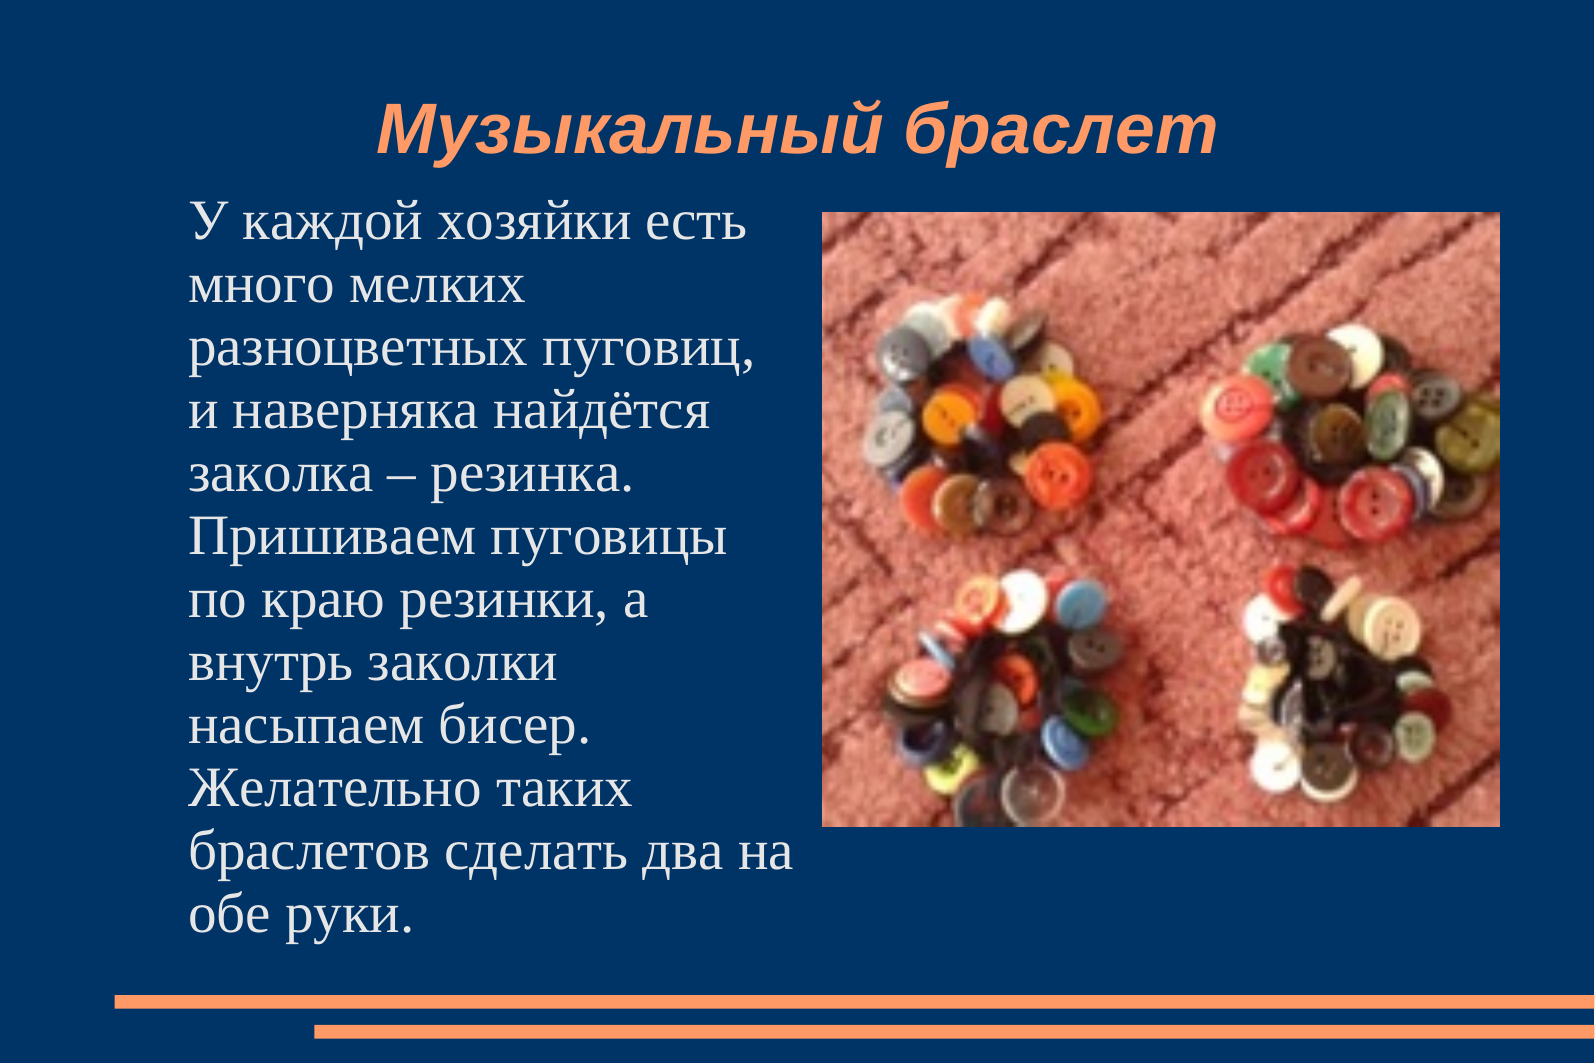

# Музыкальный браслет
У каждой хозяйки есть много мелких разноцветных пуговиц, и наверняка найдётся заколка – резинка. Пришиваем пуговицы по краю резинки, а внутрь заколки насыпаем бисер. Желательно таких браслетов сделать два на обе руки.